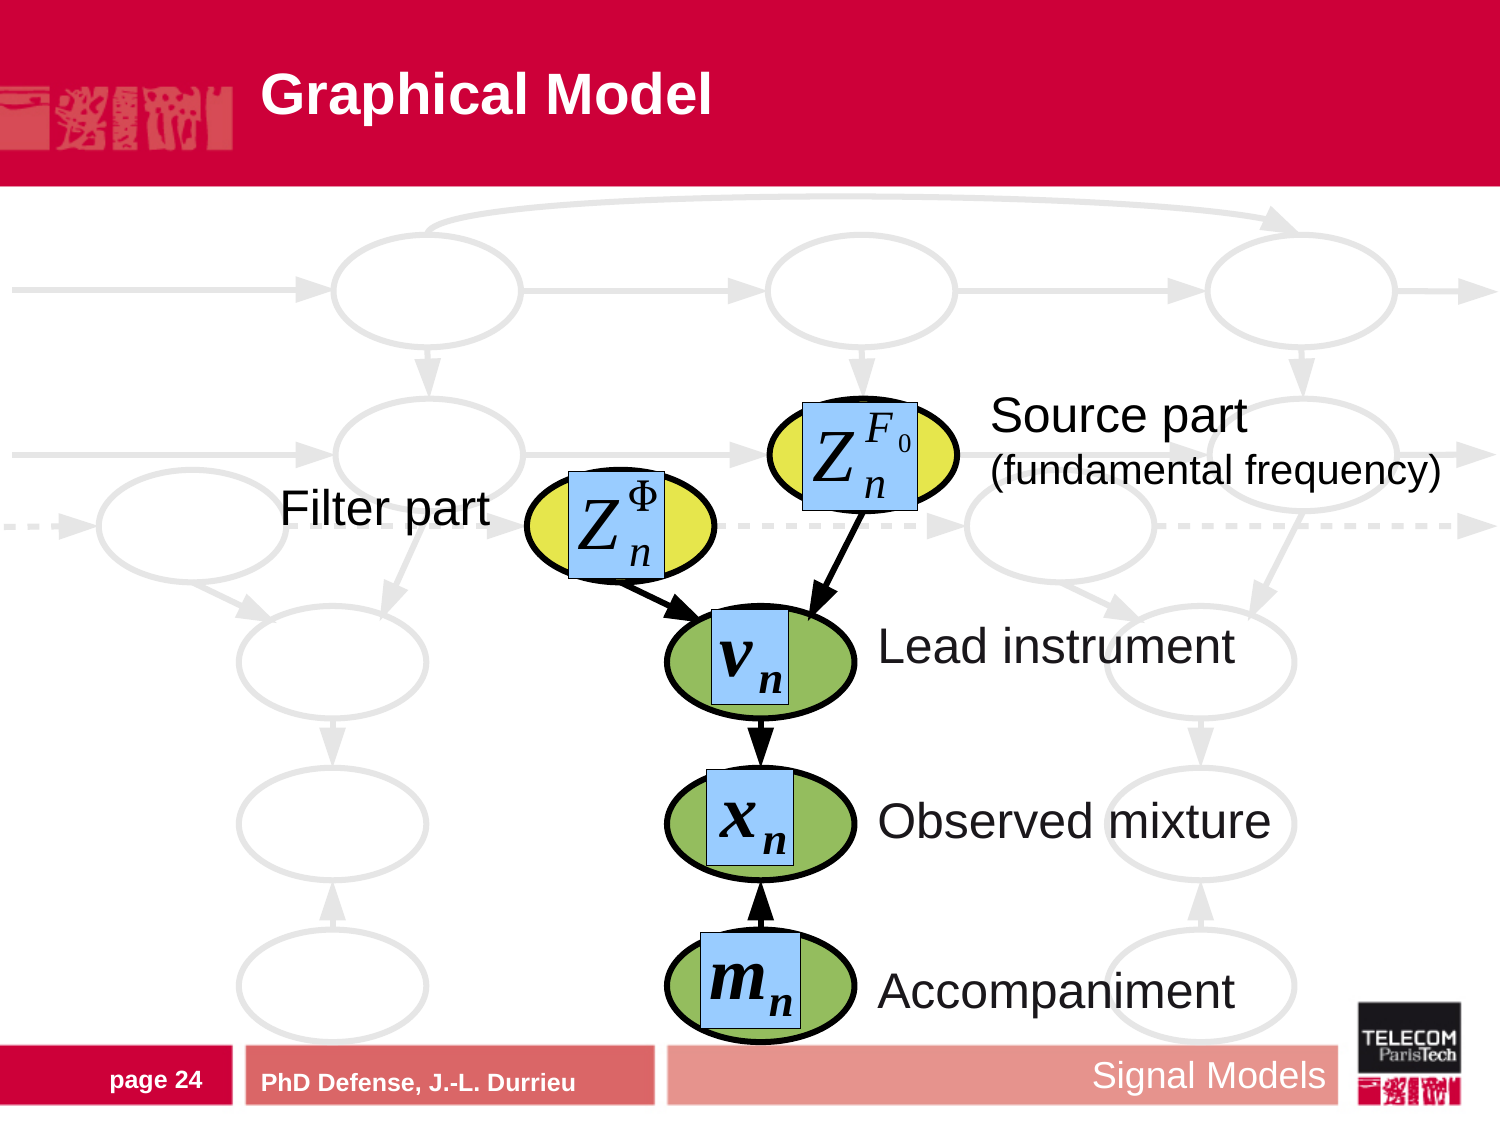

# Graphical Model
Source part
(fundamental frequency)
Filter part
Lead instrument
Observed mixture
Accompaniment
Signal Models
24